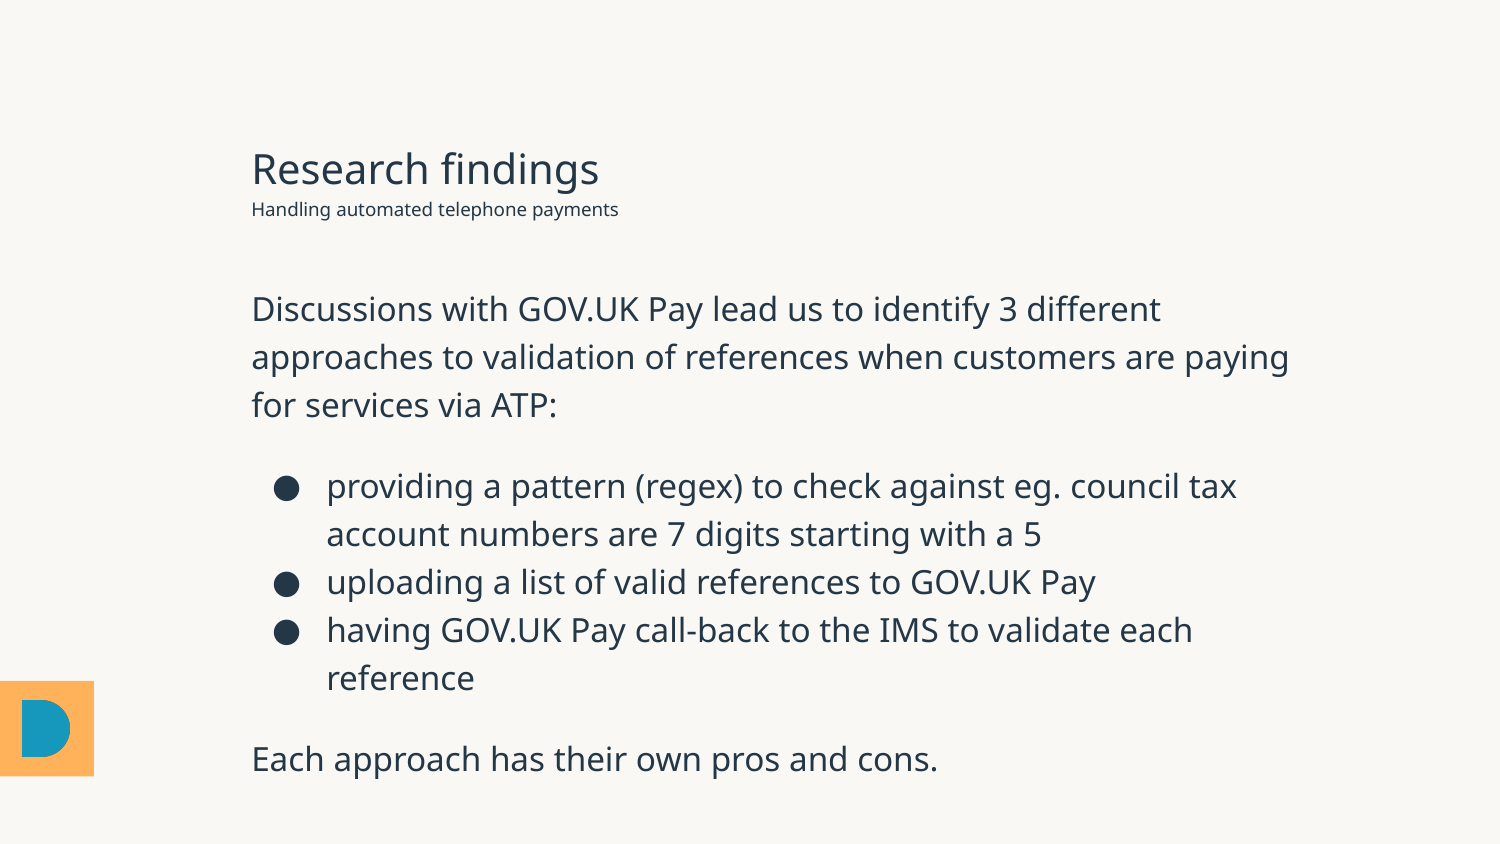

# Research findings Handling automated telephone payments
Discussions with GOV.UK Pay lead us to identify 3 different approaches to validation of references when customers are paying for services via ATP:
providing a pattern (regex) to check against eg. council tax account numbers are 7 digits starting with a 5
uploading a list of valid references to GOV.UK Pay
having GOV.UK Pay call-back to the IMS to validate each reference
Each approach has their own pros and cons.